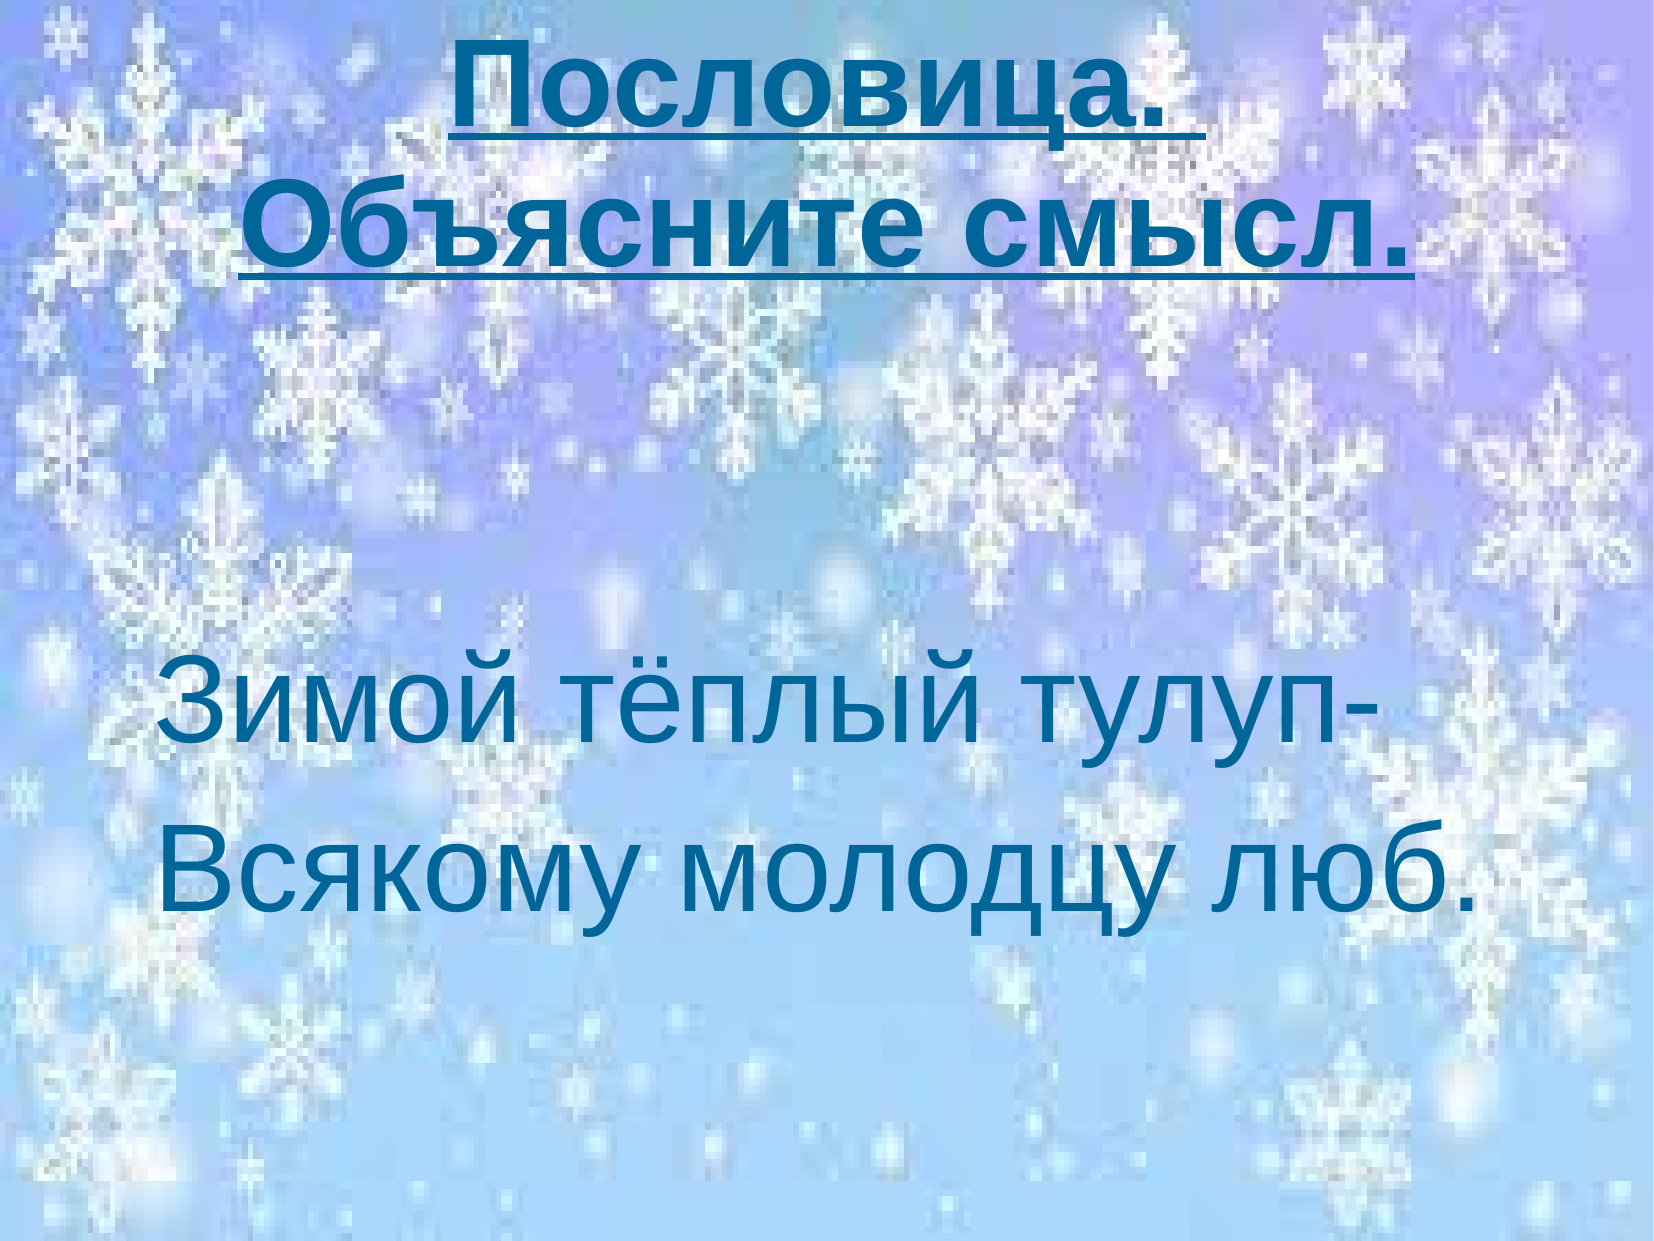

# Пословица. Объясните смысл.
Зимой тёплый тулуп-
Всякому молодцу люб.